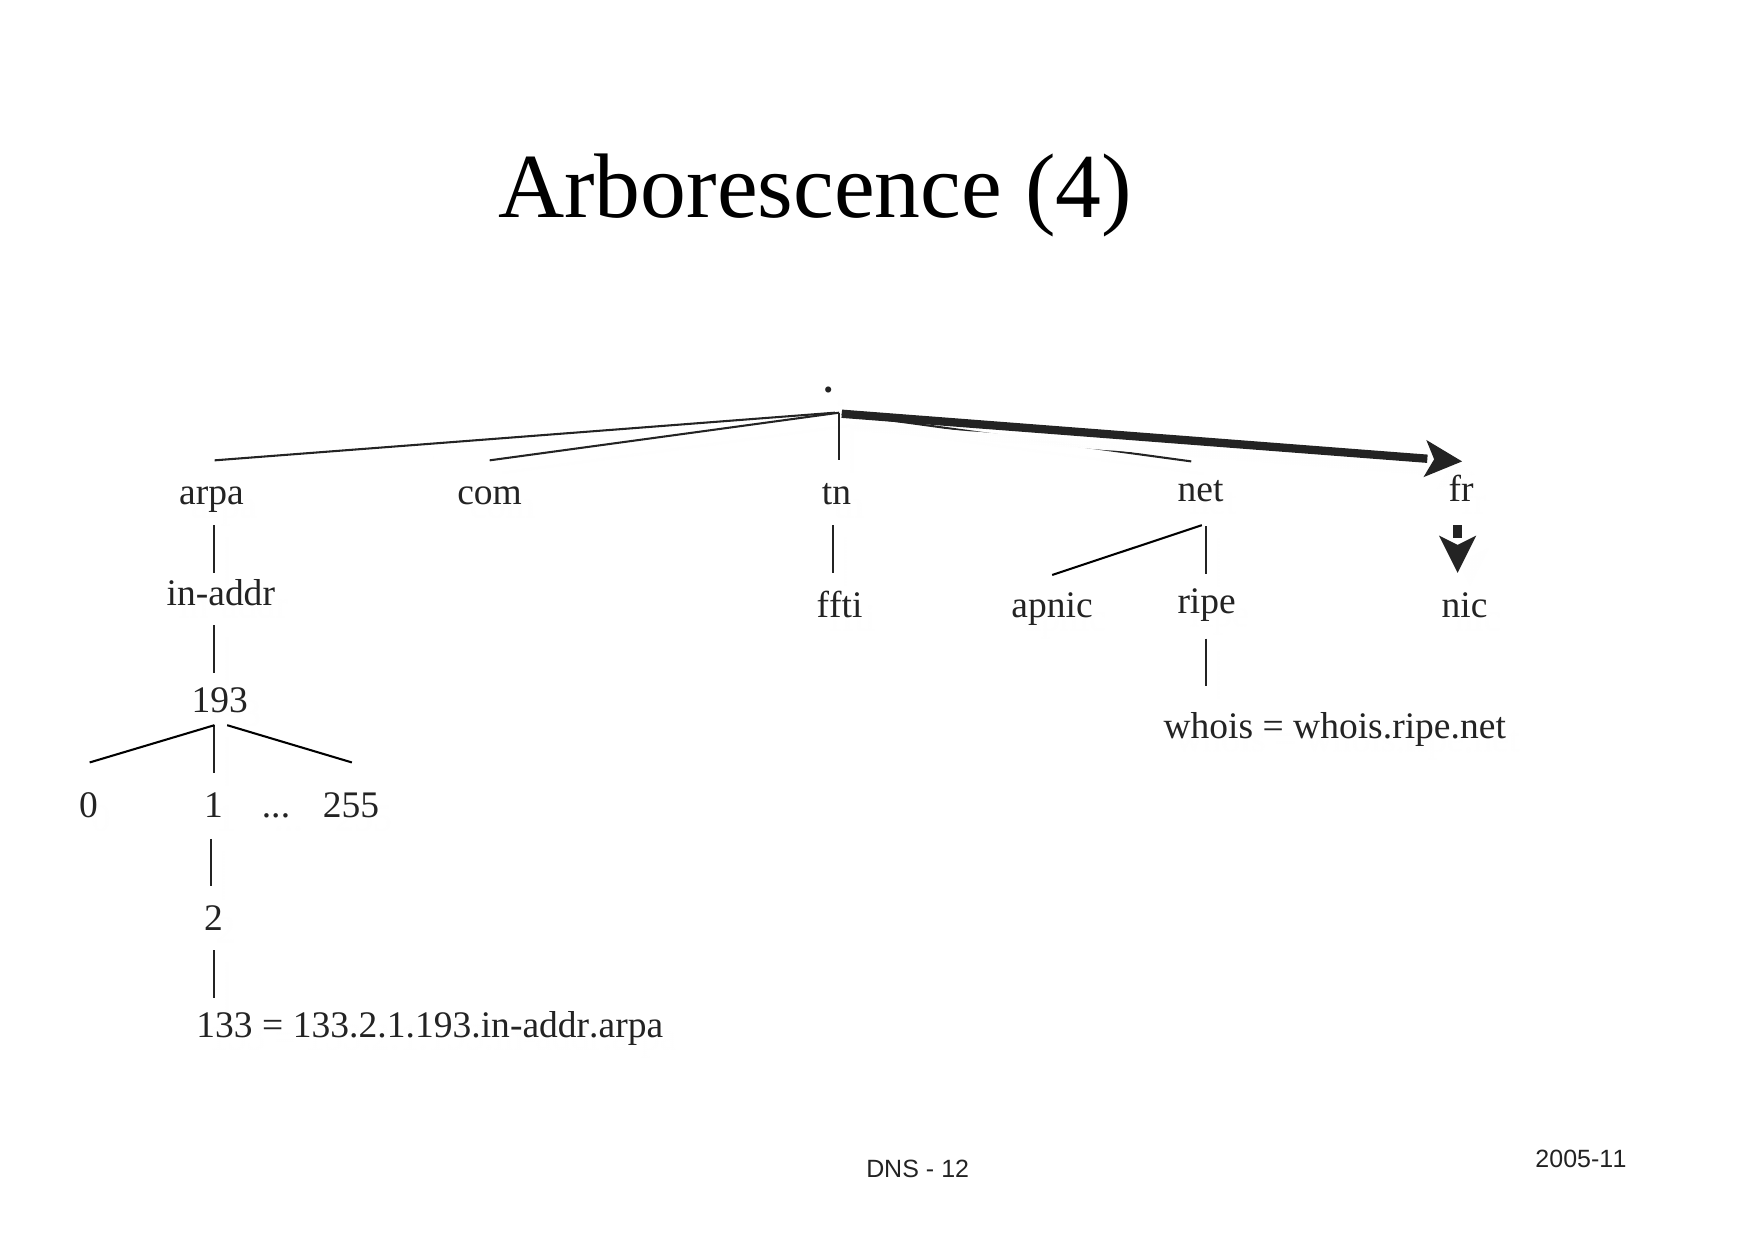

# Arborescence (4)
.
net
fr
arpa
com
tn
ffti
in-addr
193
1
2
133 = 133.2.1.193.in-addr.arpa
ripe
apnic
nic
whois = whois.ripe.net
0
...
255